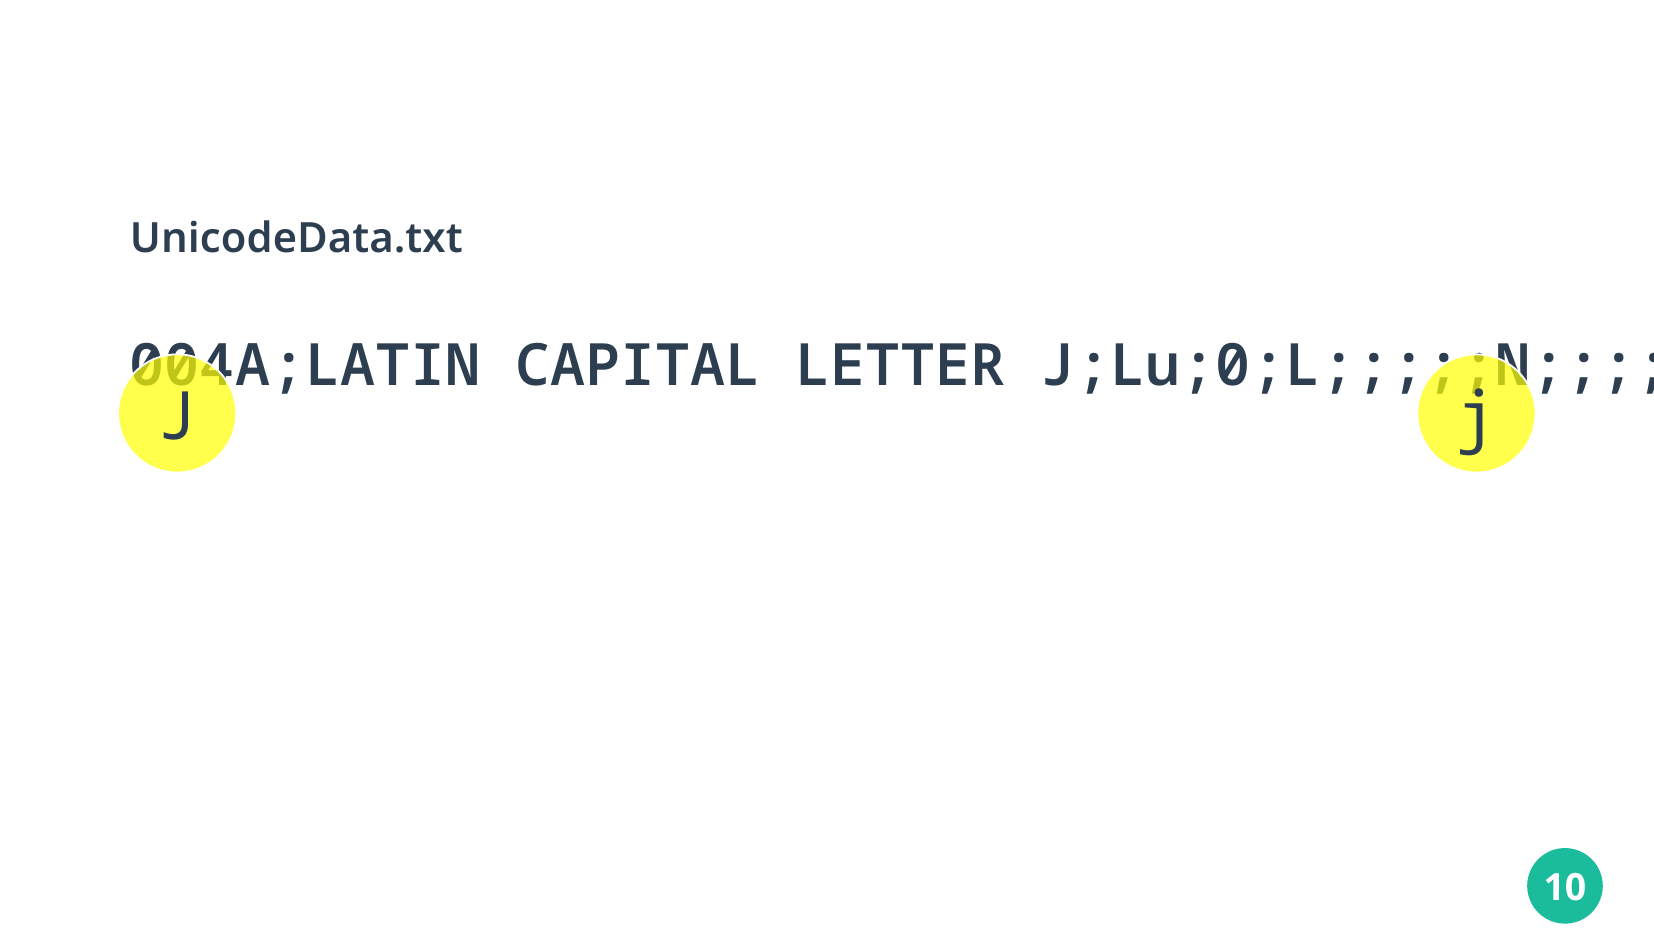

# UnicodeData.txt
004A;LATIN CAPITAL LETTER J;Lu;0;L;;;;;N;;;;006A;
J
j